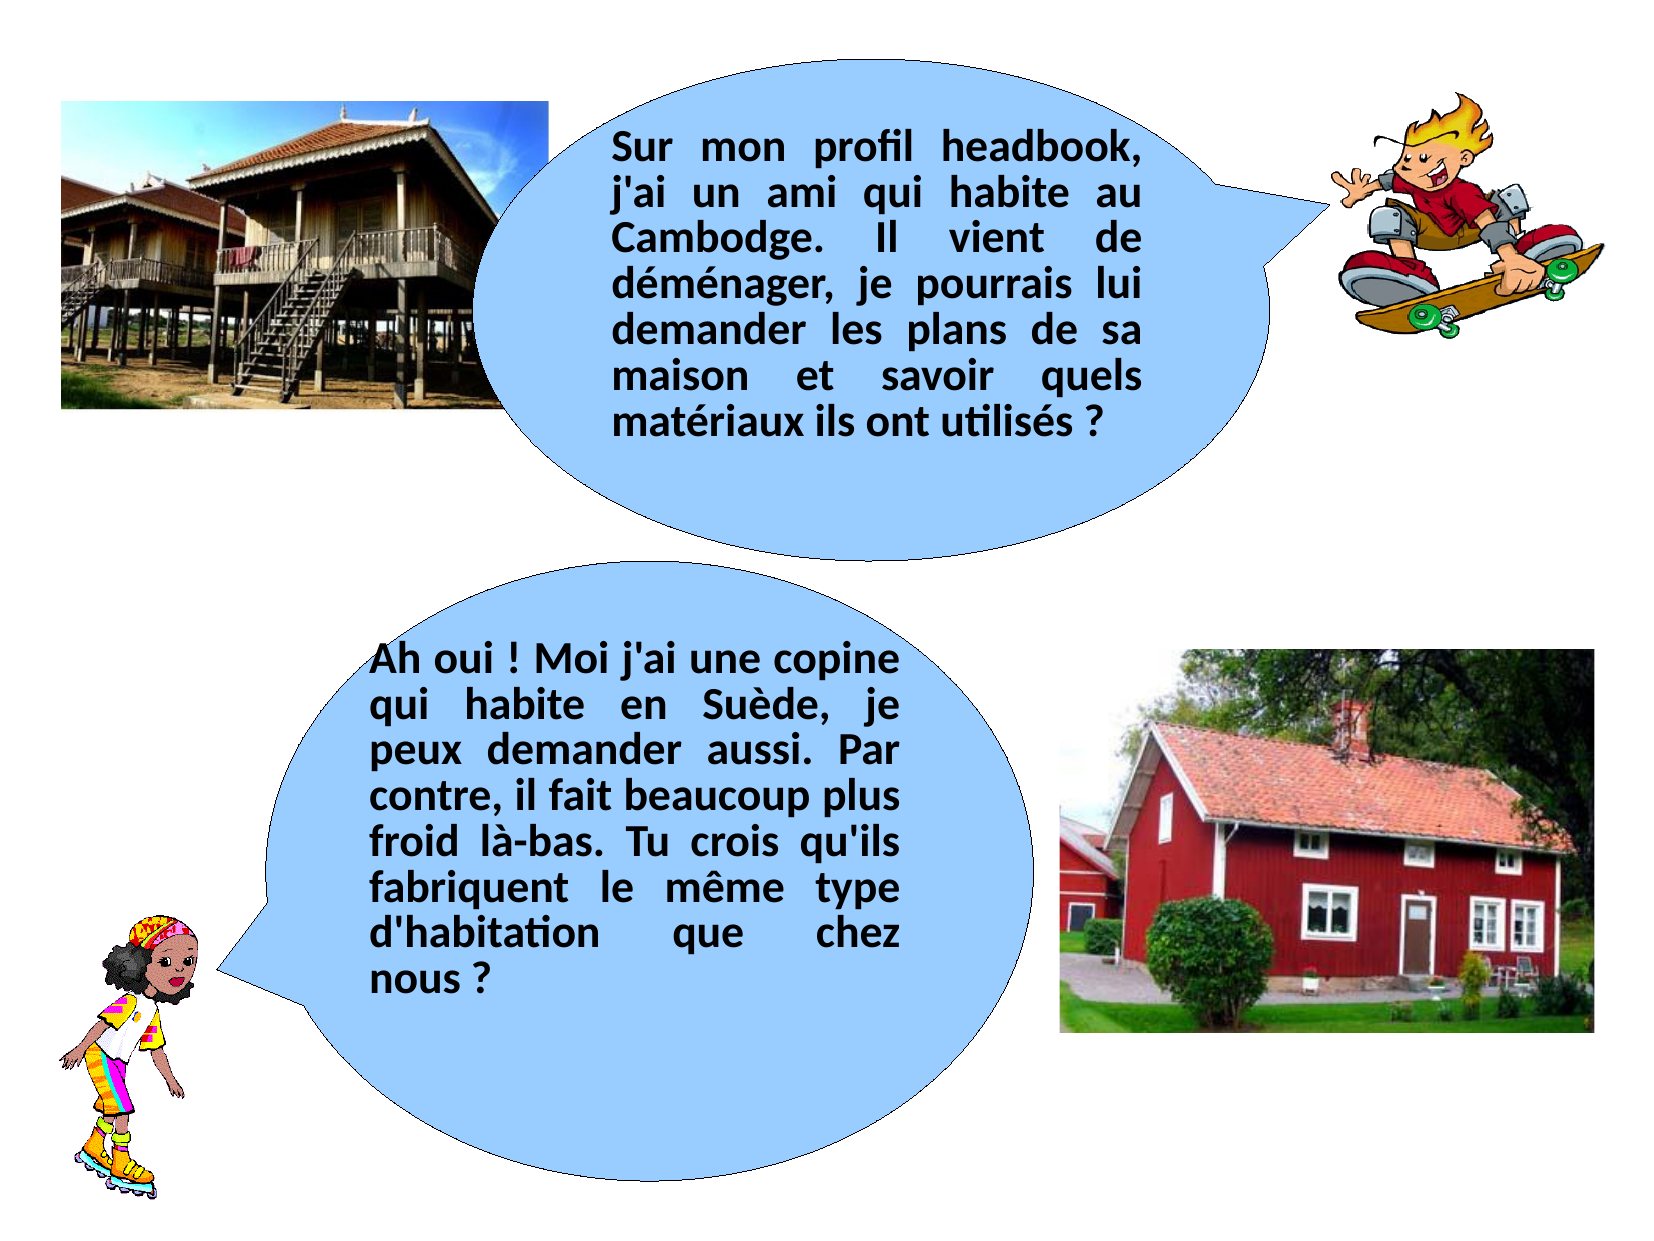

Sur mon profil headbook, j'ai un ami qui habite au Cambodge. Il vient de déménager, je pourrais lui demander les plans de sa maison et savoir quels matériaux ils ont utilisés ?
Ah oui ! Moi j'ai une copine qui habite en Suède, je peux demander aussi. Par contre, il fait beaucoup plus froid là-bas. Tu crois qu'ils fabriquent le même type d'habitation que chez nous ?